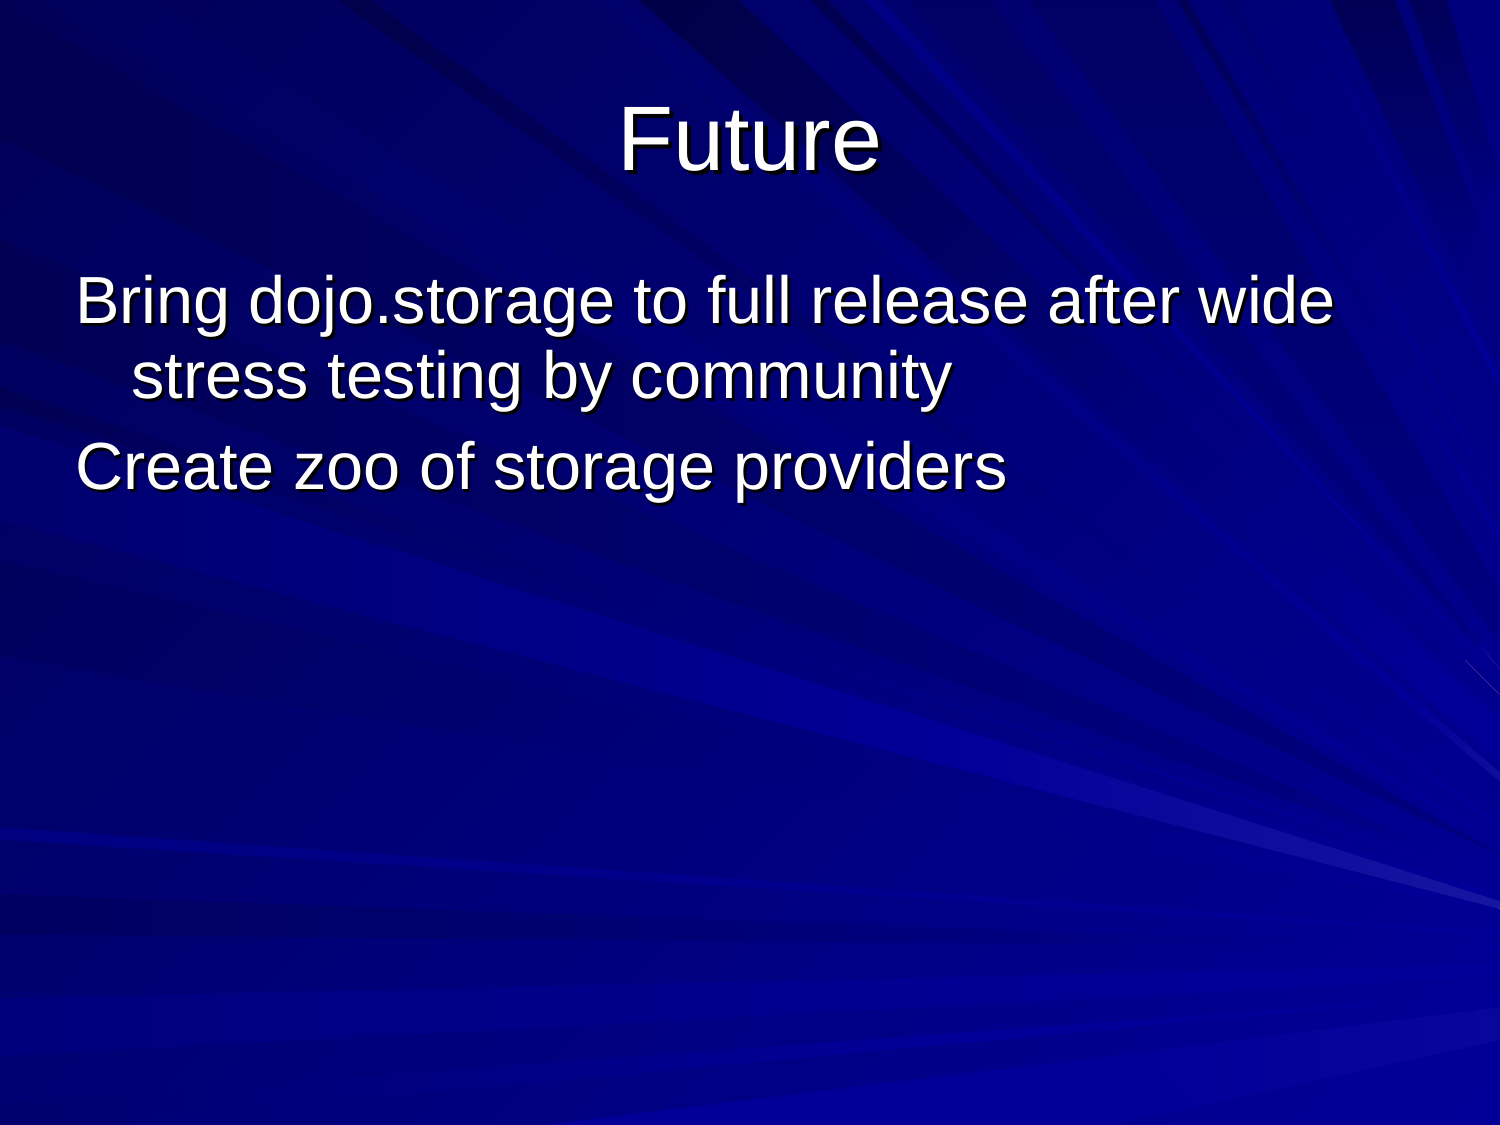

# Future
Bring dojo.storage to full release after wide stress testing by community
Create zoo of storage providers